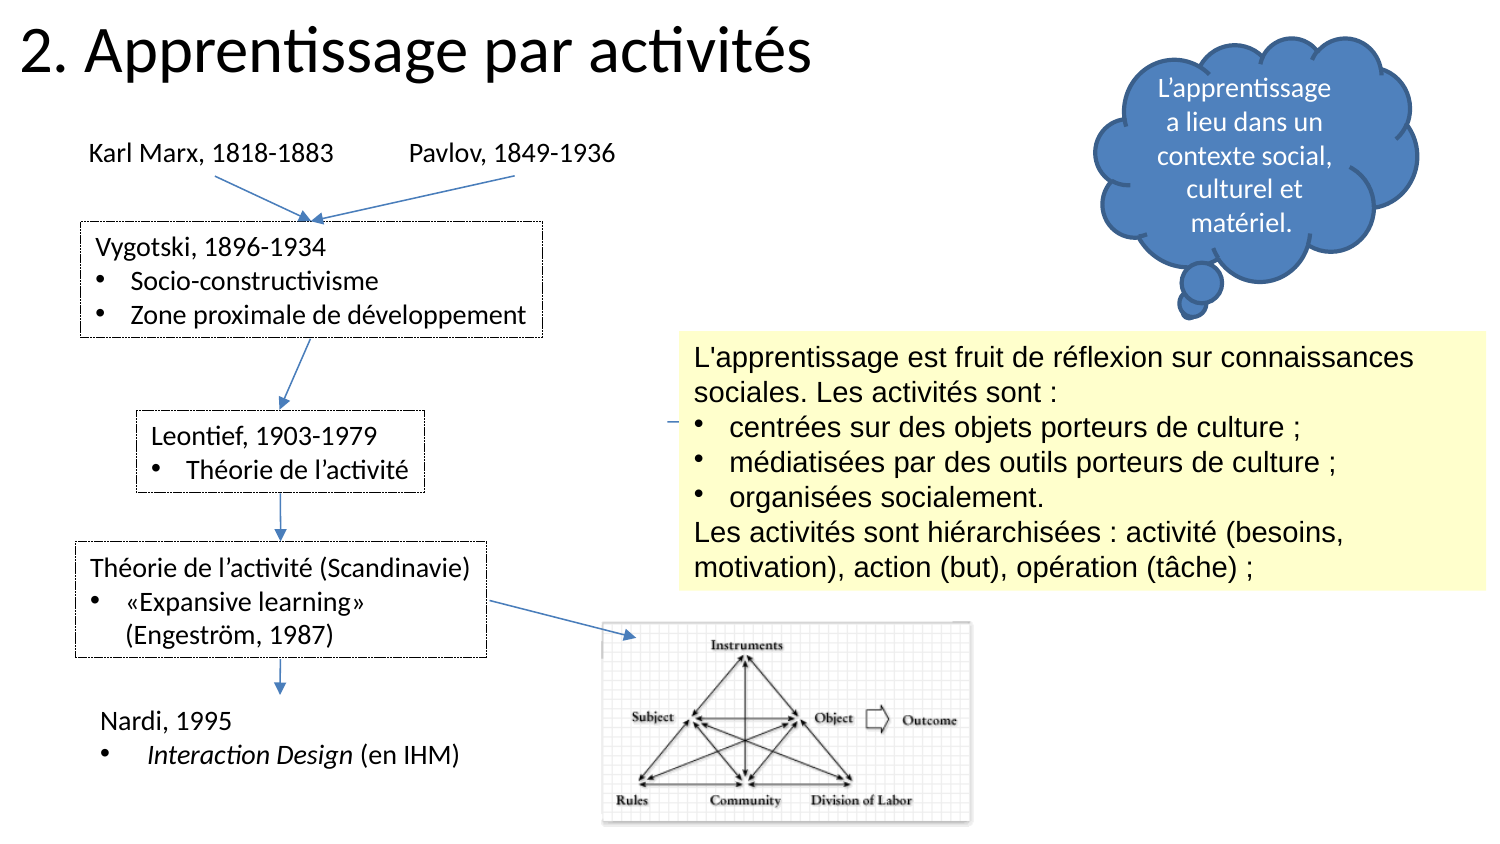

# 2. Apprentissage par activités
L’apprentissage a lieu dans un contexte social, culturel et matériel.
Pavlov, 1849-1936
Karl Marx, 1818-1883
Vygotski, 1896-1934
Socio-constructivisme
Zone proximale de développement
L'apprentissage est fruit de réflexion sur connaissances sociales. Les activités sont :
centrées sur des objets porteurs de culture ;
médiatisées par des outils porteurs de culture ;
organisées socialement.
Les activités sont hiérarchisées : activité (besoins, motivation), action (but), opération (tâche) ;
Leontief, 1903-1979
Théorie de l’activité
Théorie de l’activité (Scandinavie)
«Expansive learning»
(Engeström, 1987)
Nardi, 1995
Interaction Design (en IHM)